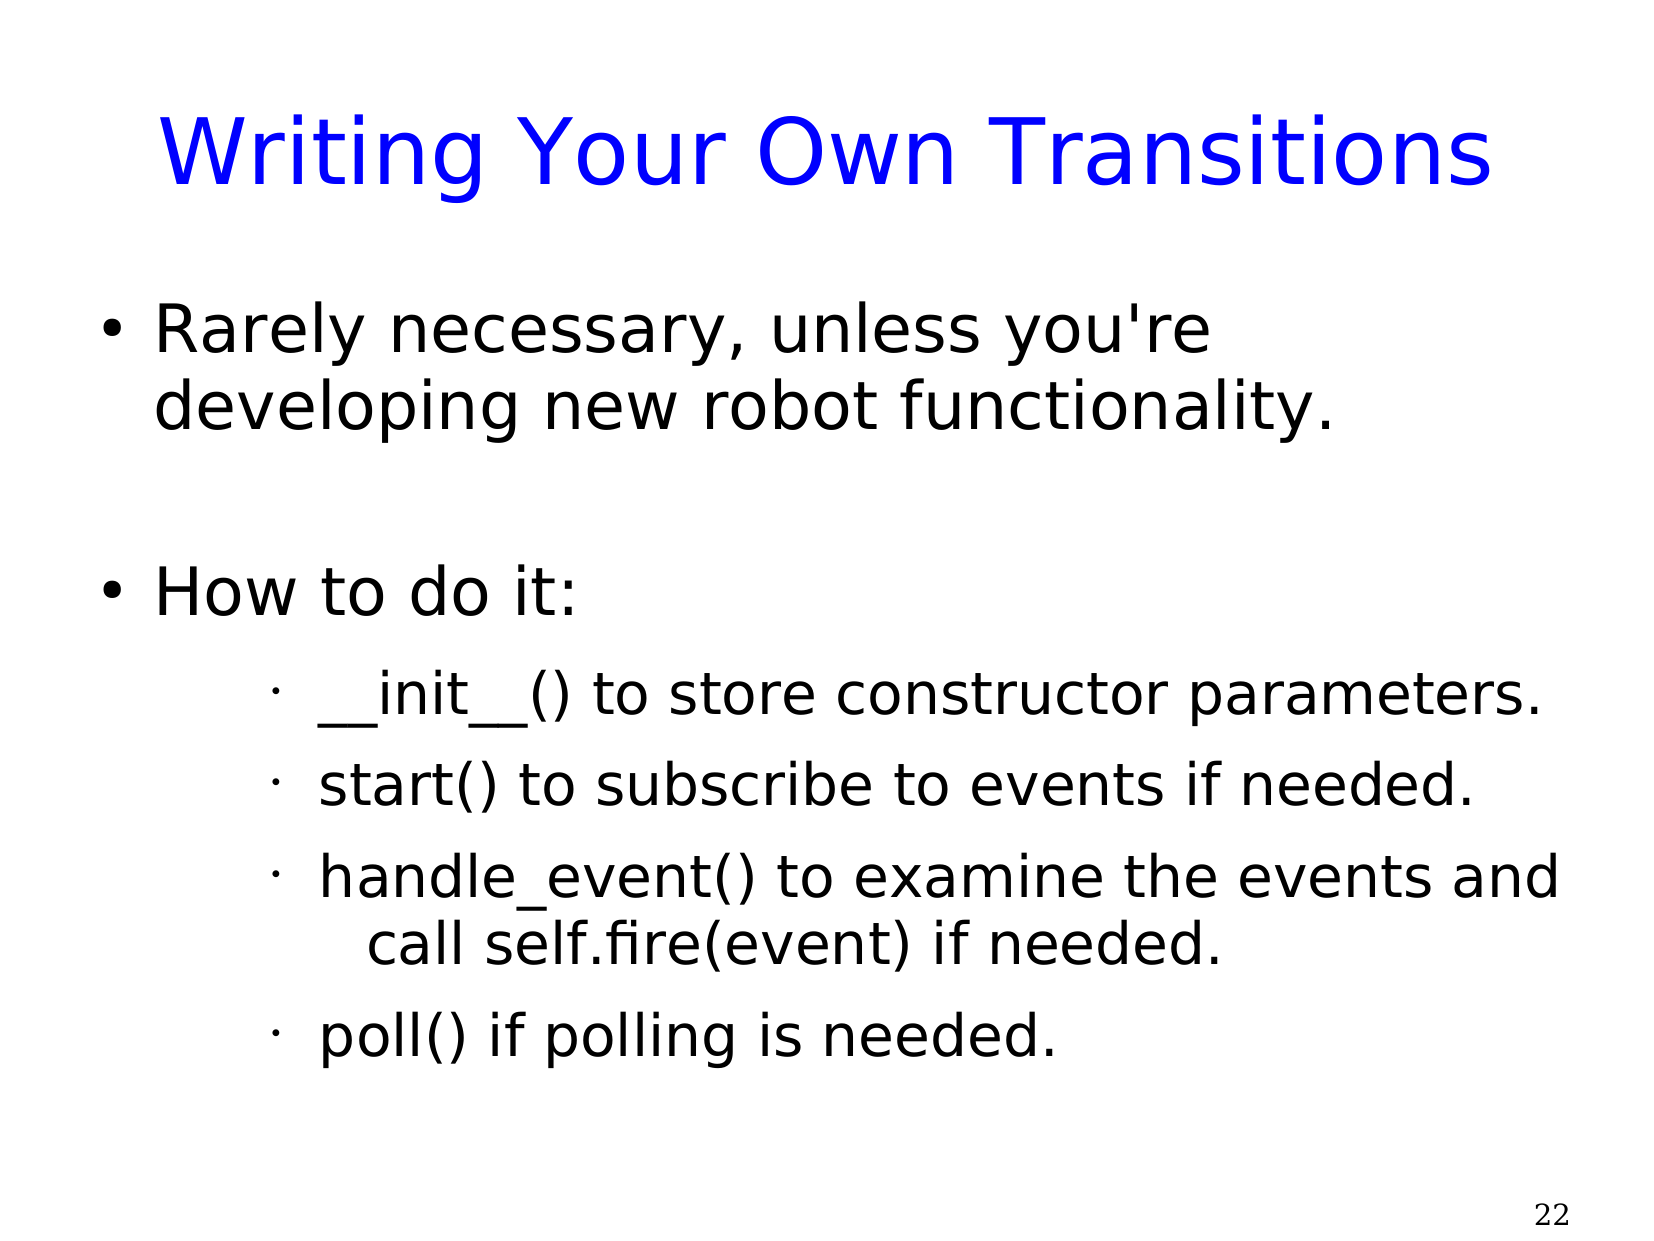

# Writing Your Own Transitions
Rarely necessary, unless you're developing new robot functionality.
How to do it:
__init__() to store constructor parameters.
start() to subscribe to events if needed.
handle_event() to examine the events and call self.fire(event) if needed.
poll() if polling is needed.
22